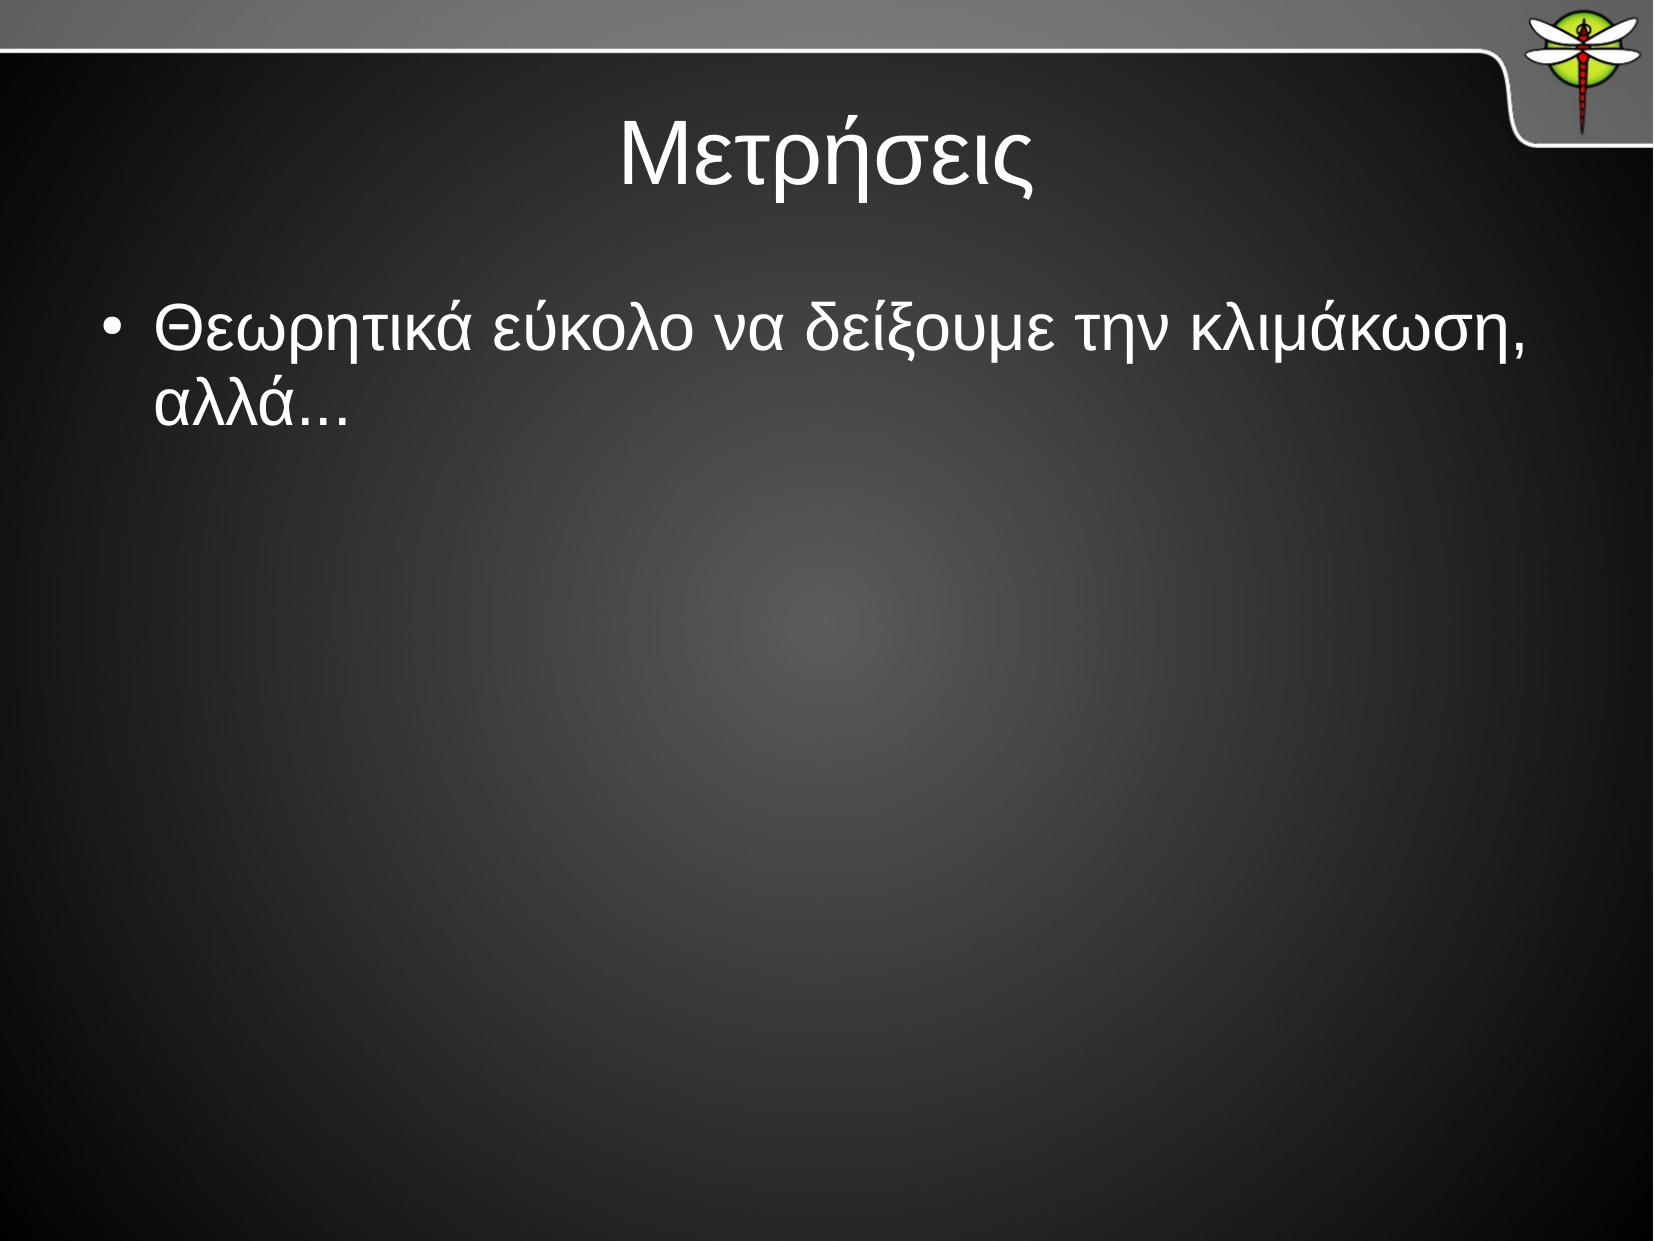

# Μετρήσεις
Θεωρητικά εύκολο να δείξουμε την κλιμάκωση, αλλά...